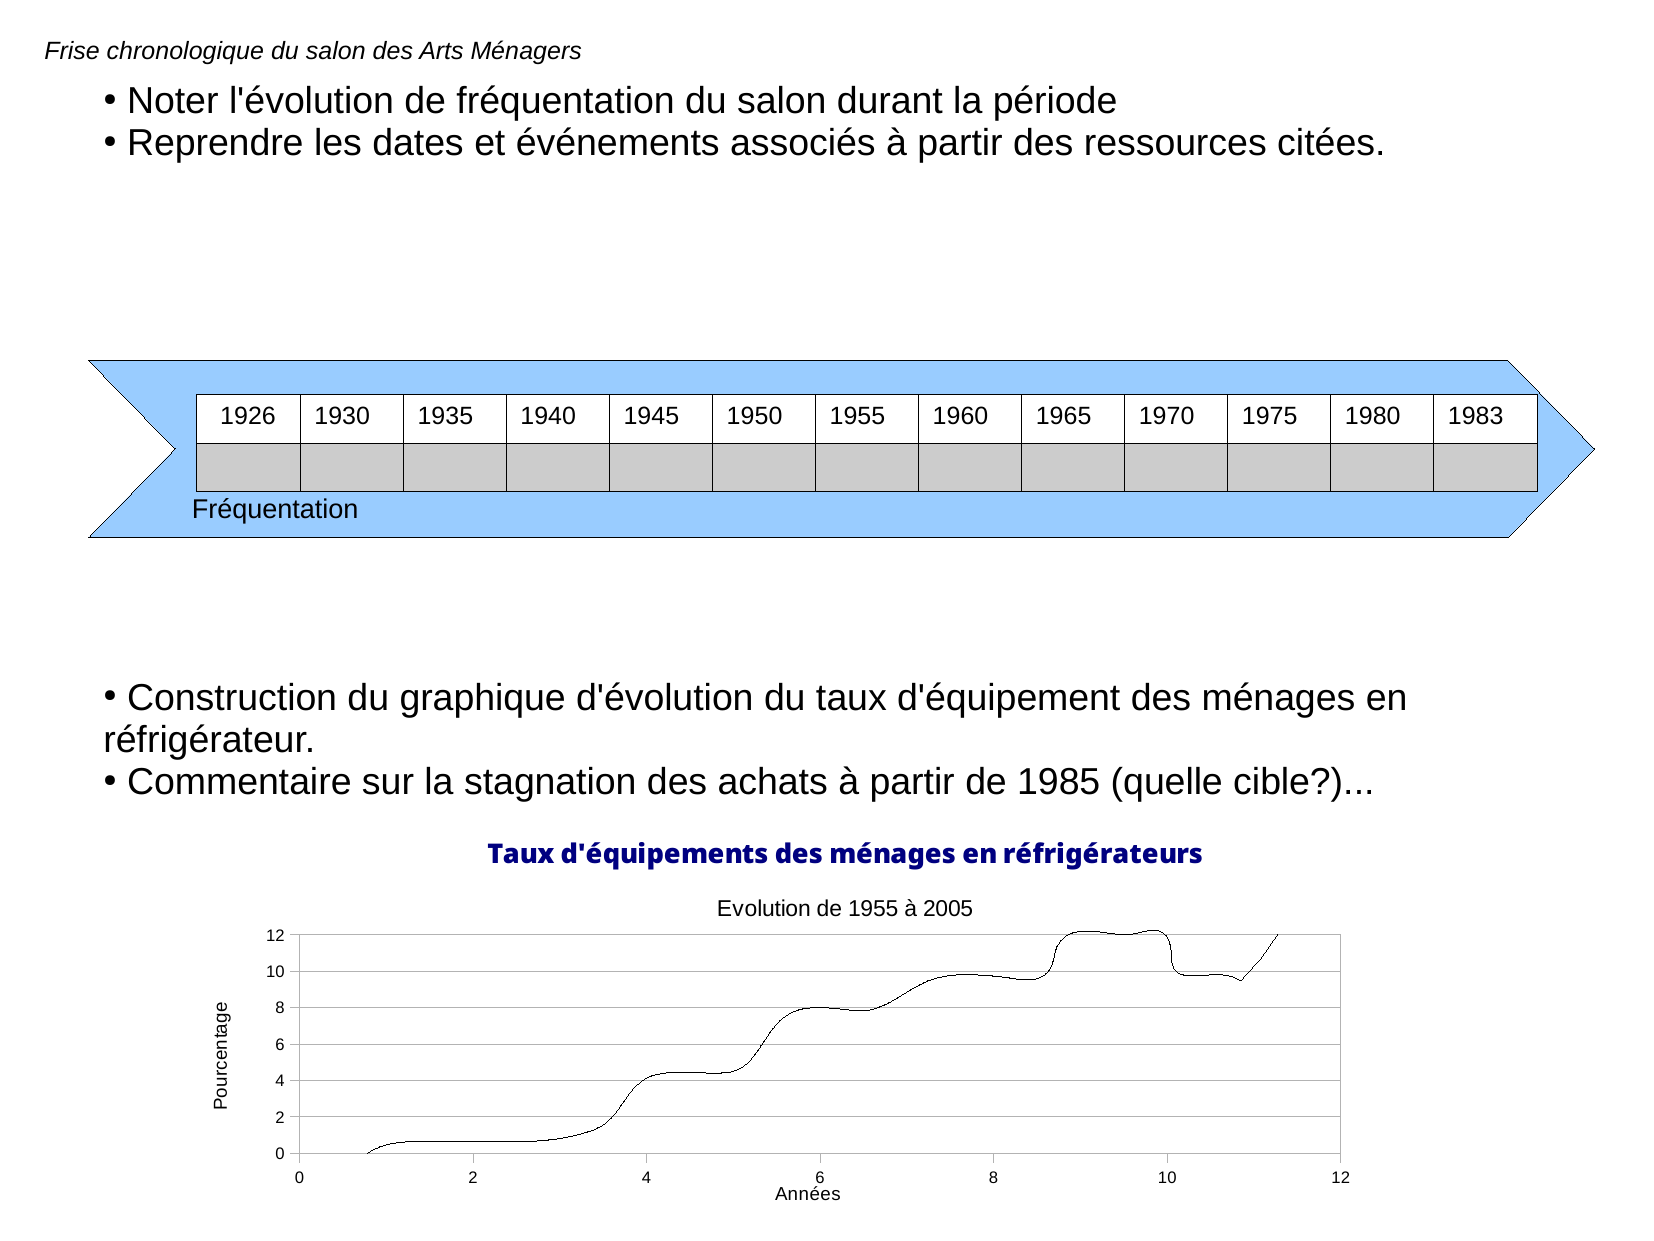

Frise chronologique du salon des Arts Ménagers
 Noter l'évolution de fréquentation du salon durant la période
 Reprendre les dates et événements associés à partir des ressources citées.
| 1926 | 1930 | 1935 | 1940 | 1945 | 1950 | 1955 | 1960 | 1965 | 1970 | 1975 | 1980 | 1983 |
| --- | --- | --- | --- | --- | --- | --- | --- | --- | --- | --- | --- | --- |
| | | | | | | | | | | | | |
Fréquentation
 Construction du graphique d'évolution du taux d'équipement des ménages en réfrigérateur.
 Commentaire sur la stagnation des achats à partir de 1985 (quelle cible?)...
### Chart: Taux d'équipements des ménages en réfrigérateurs
Evolution de 1955 à 2005
| Category |
|---|